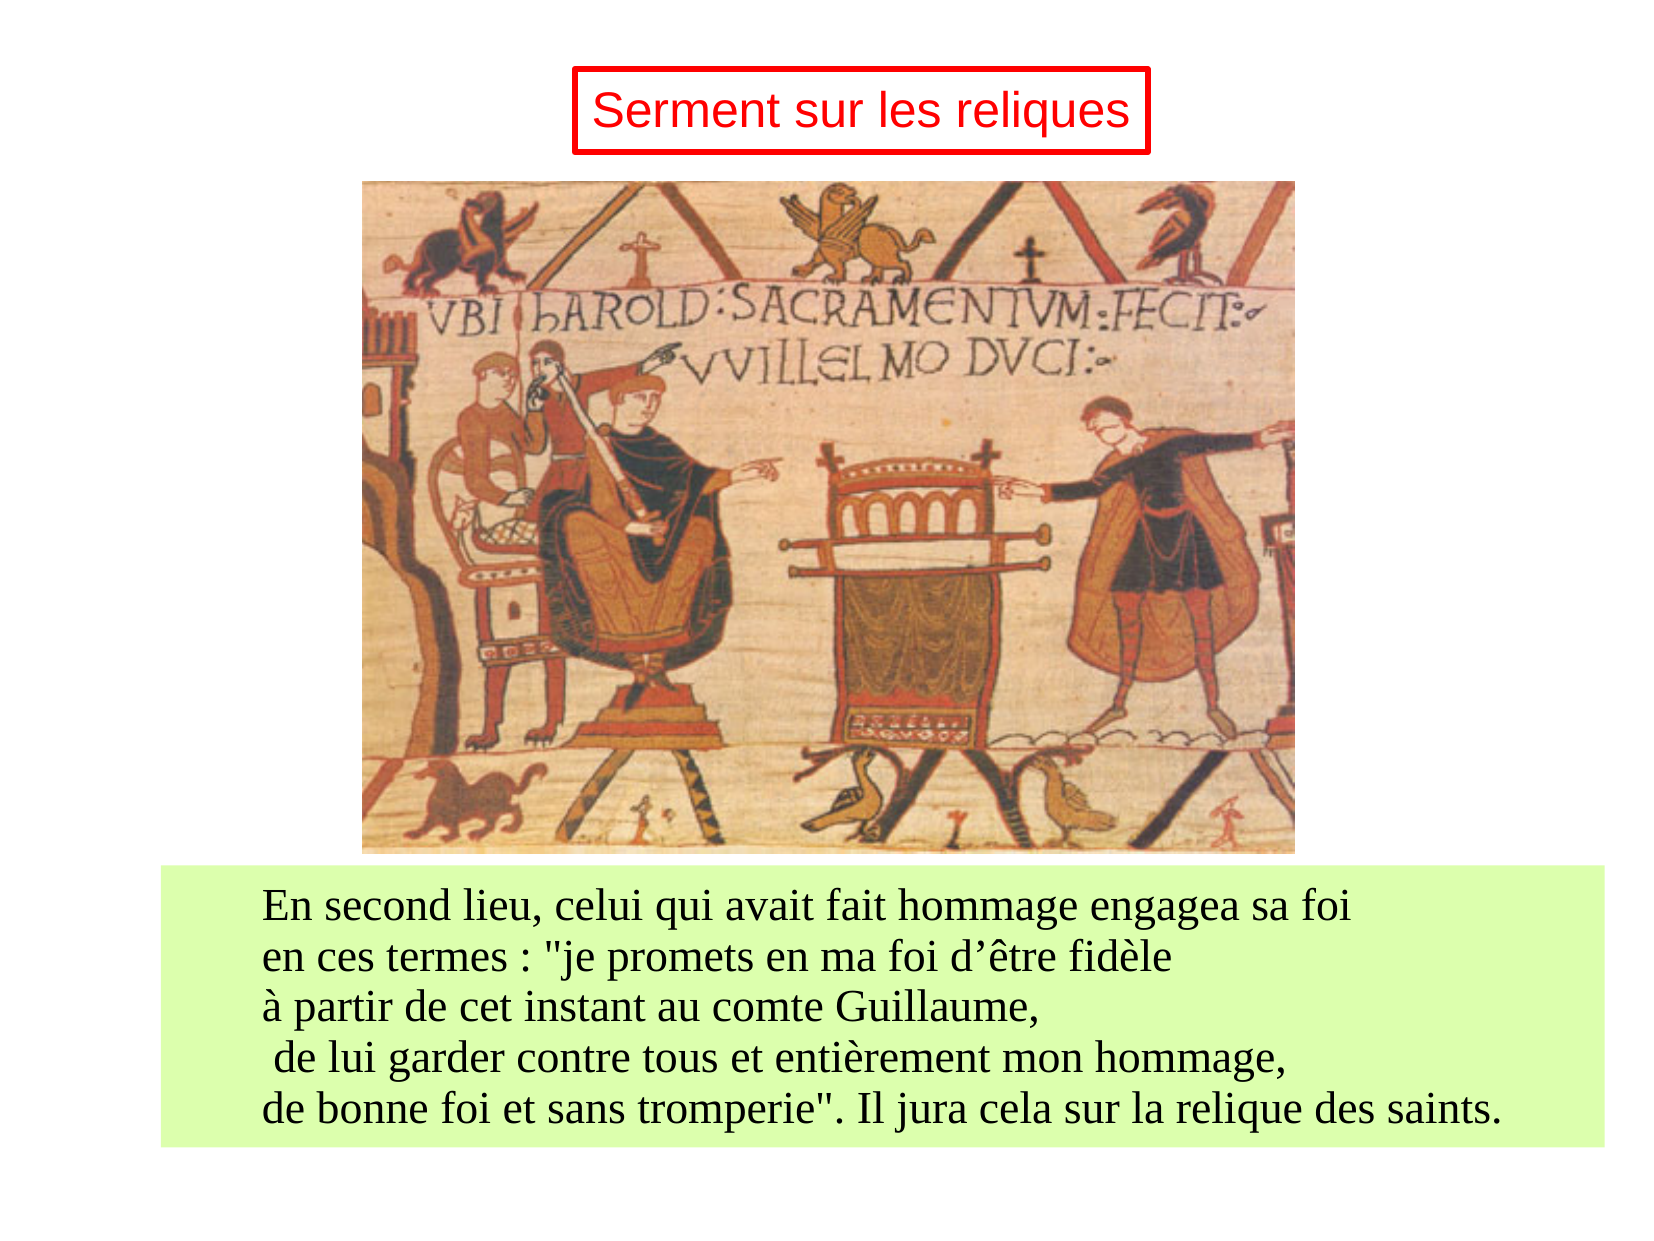

Serment sur les reliques
En second lieu, celui qui avait fait hommage engagea sa foi
en ces termes : "je promets en ma foi d’être fidèle
à partir de cet instant au comte Guillaume,
 de lui garder contre tous et entièrement mon hommage,
de bonne foi et sans tromperie". Il jura cela sur la relique des saints.